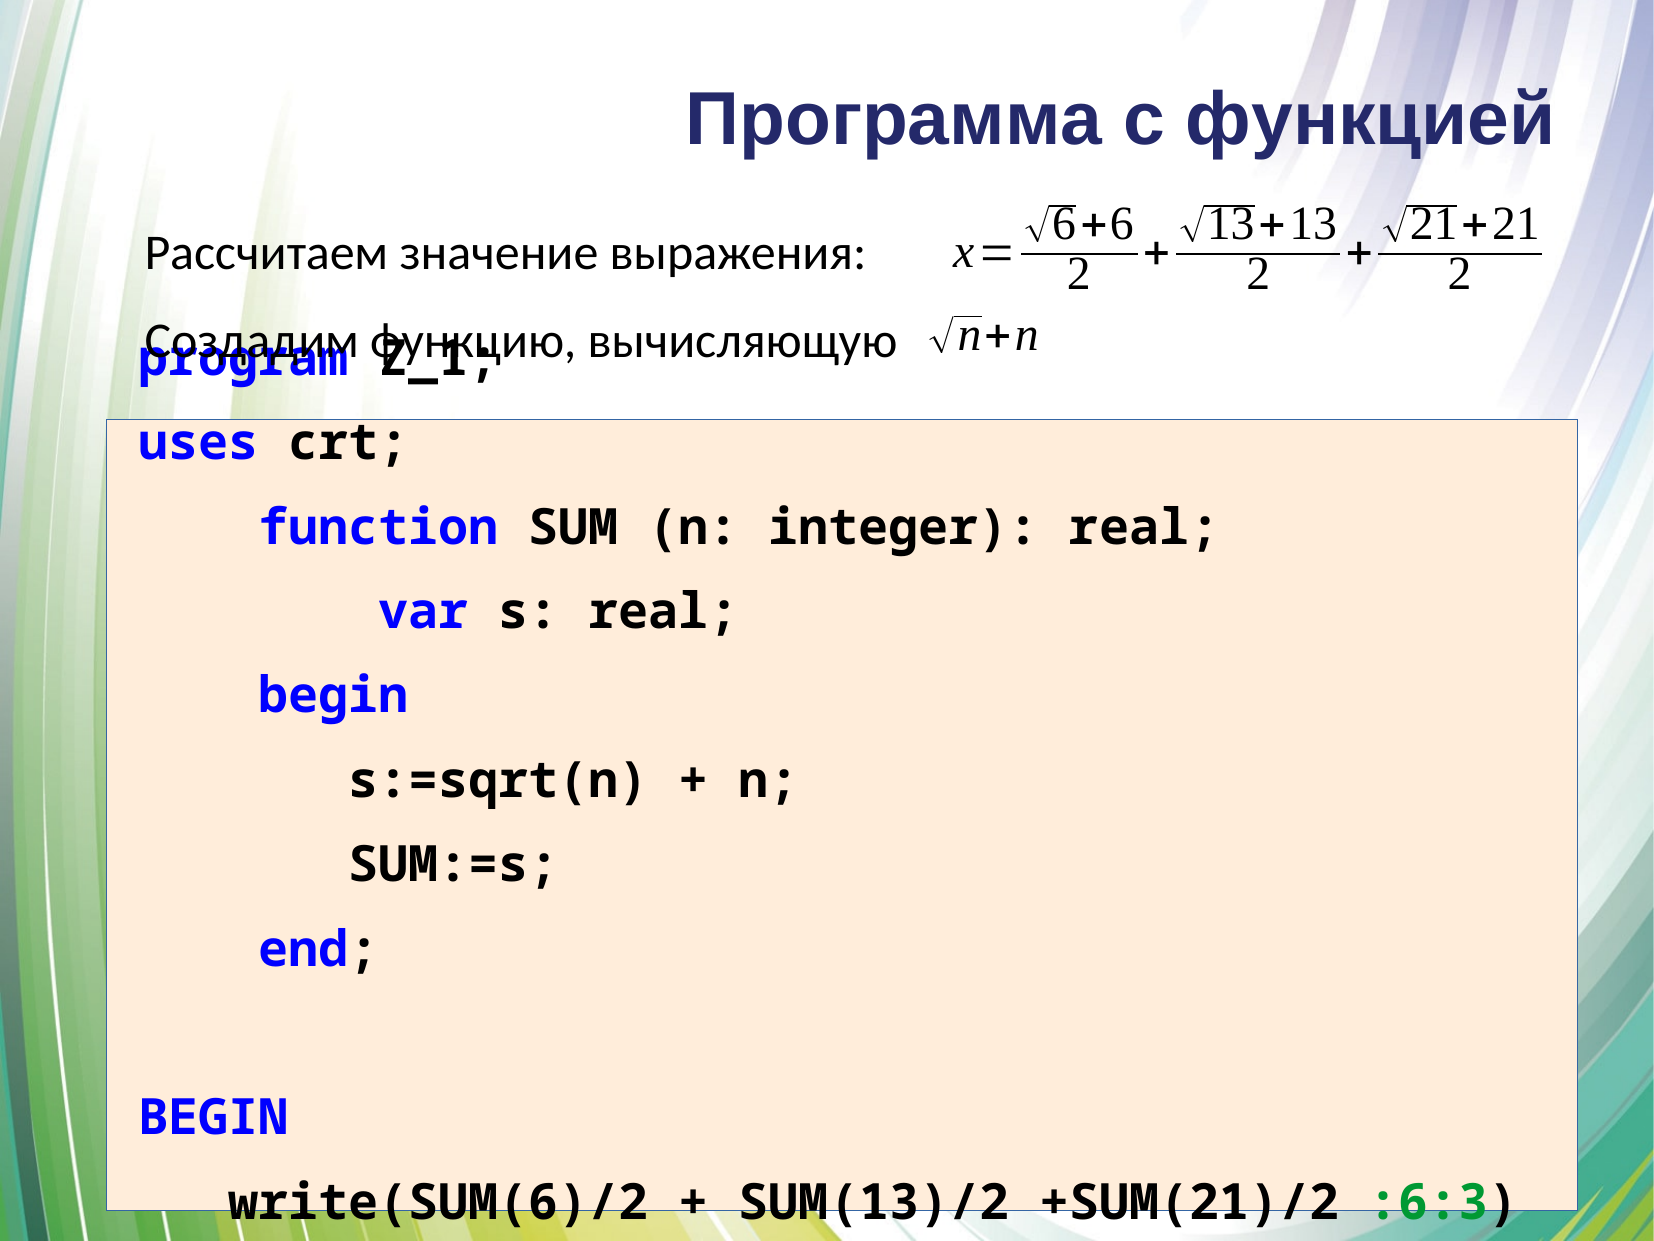

Программа с функцией
Рассчитаем значение выражения:
Создадим функцию, вычисляющую
program Z_1;
uses crt;
 function SUM (n: integer): real;
 var s: real;
 begin
 s:=sqrt(n) + n;
 SUM:=s;
 end;
BEGIN
 write(SUM(6)/2 + SUM(13)/2 +SUM(21)/2 :6:3)
END.